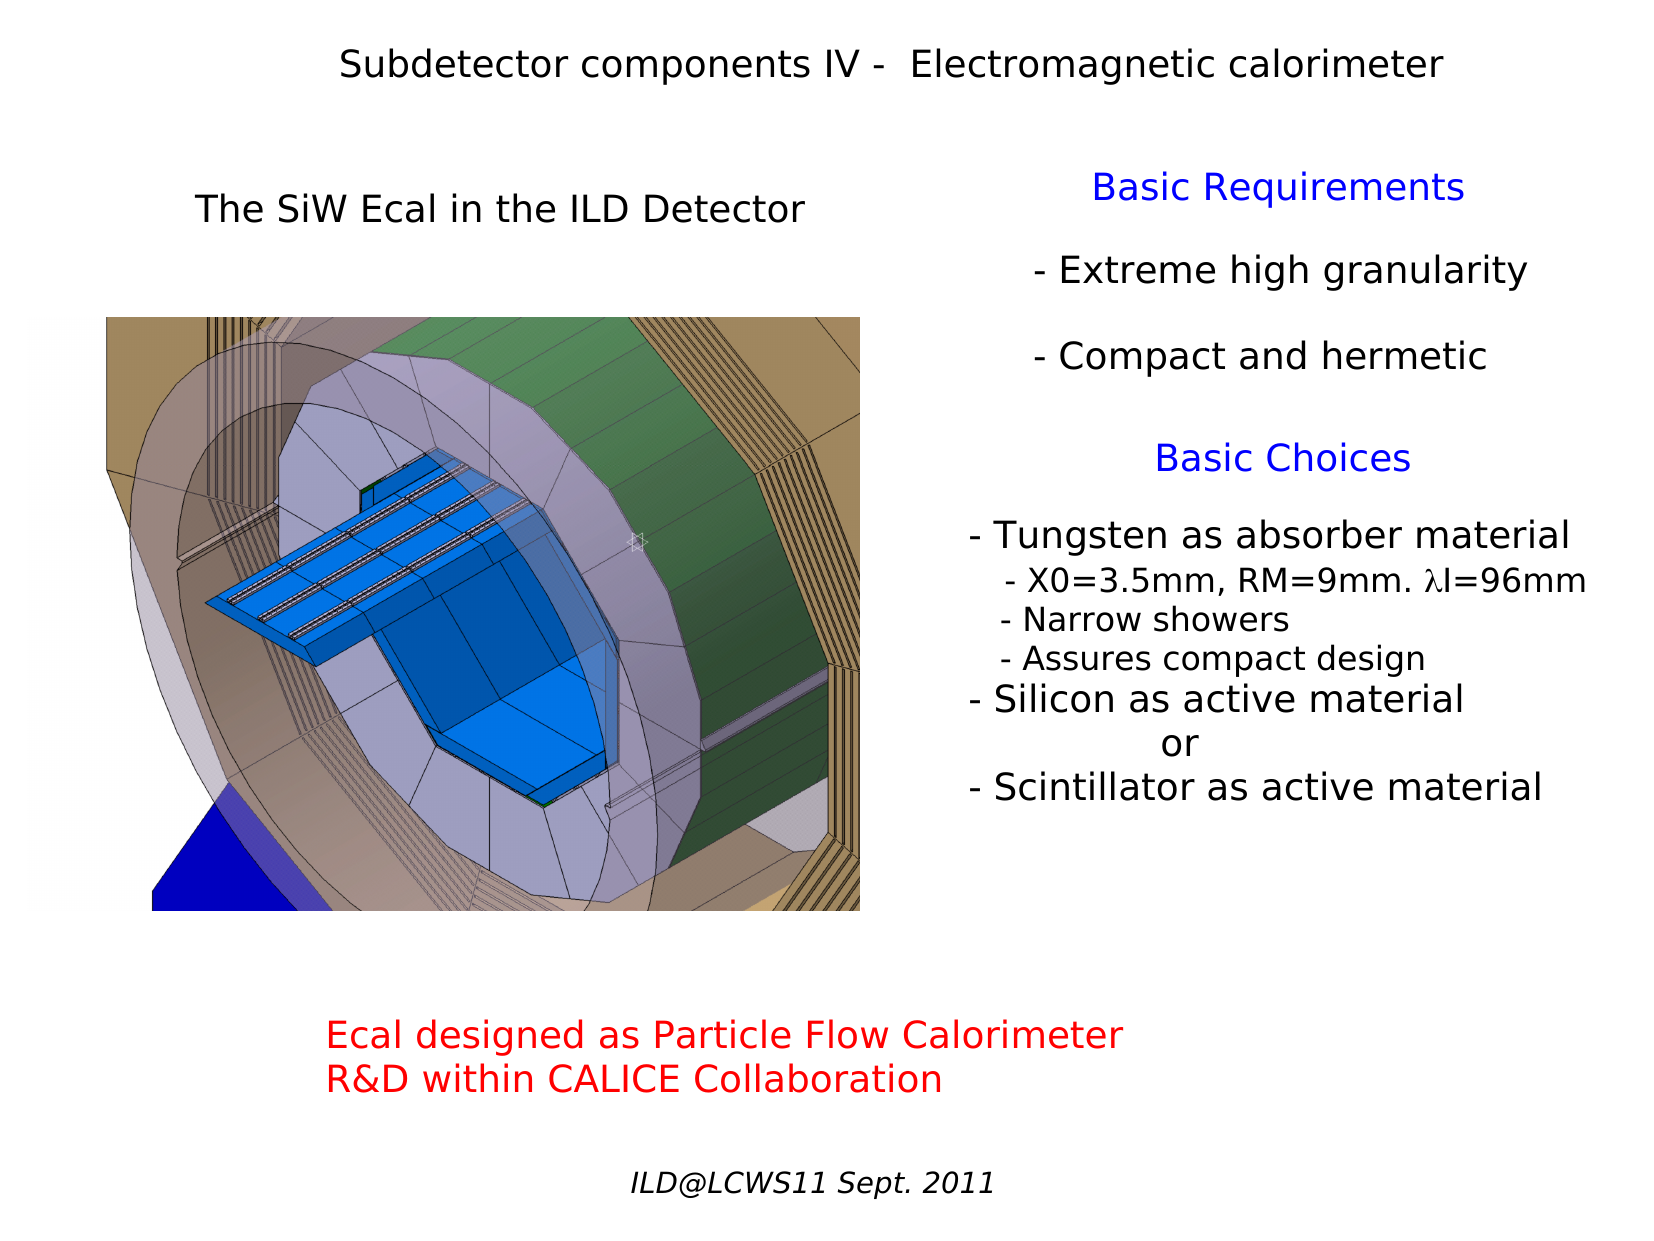

Subdetector components IV - Electromagnetic calorimeter
Basic Requirements
The SiW Ecal in the ILD Detector
- Extreme high granularity
- Compact and hermetic
Basic Choices
- Tungsten as absorber material
 - X0=3.5mm, RM=9mm. λI=96mm
 - Narrow showers
 - Assures compact design
- Silicon as active material
 or
- Scintillator as active material
Ecal designed as Particle Flow Calorimeter
R&D within CALICE Collaboration